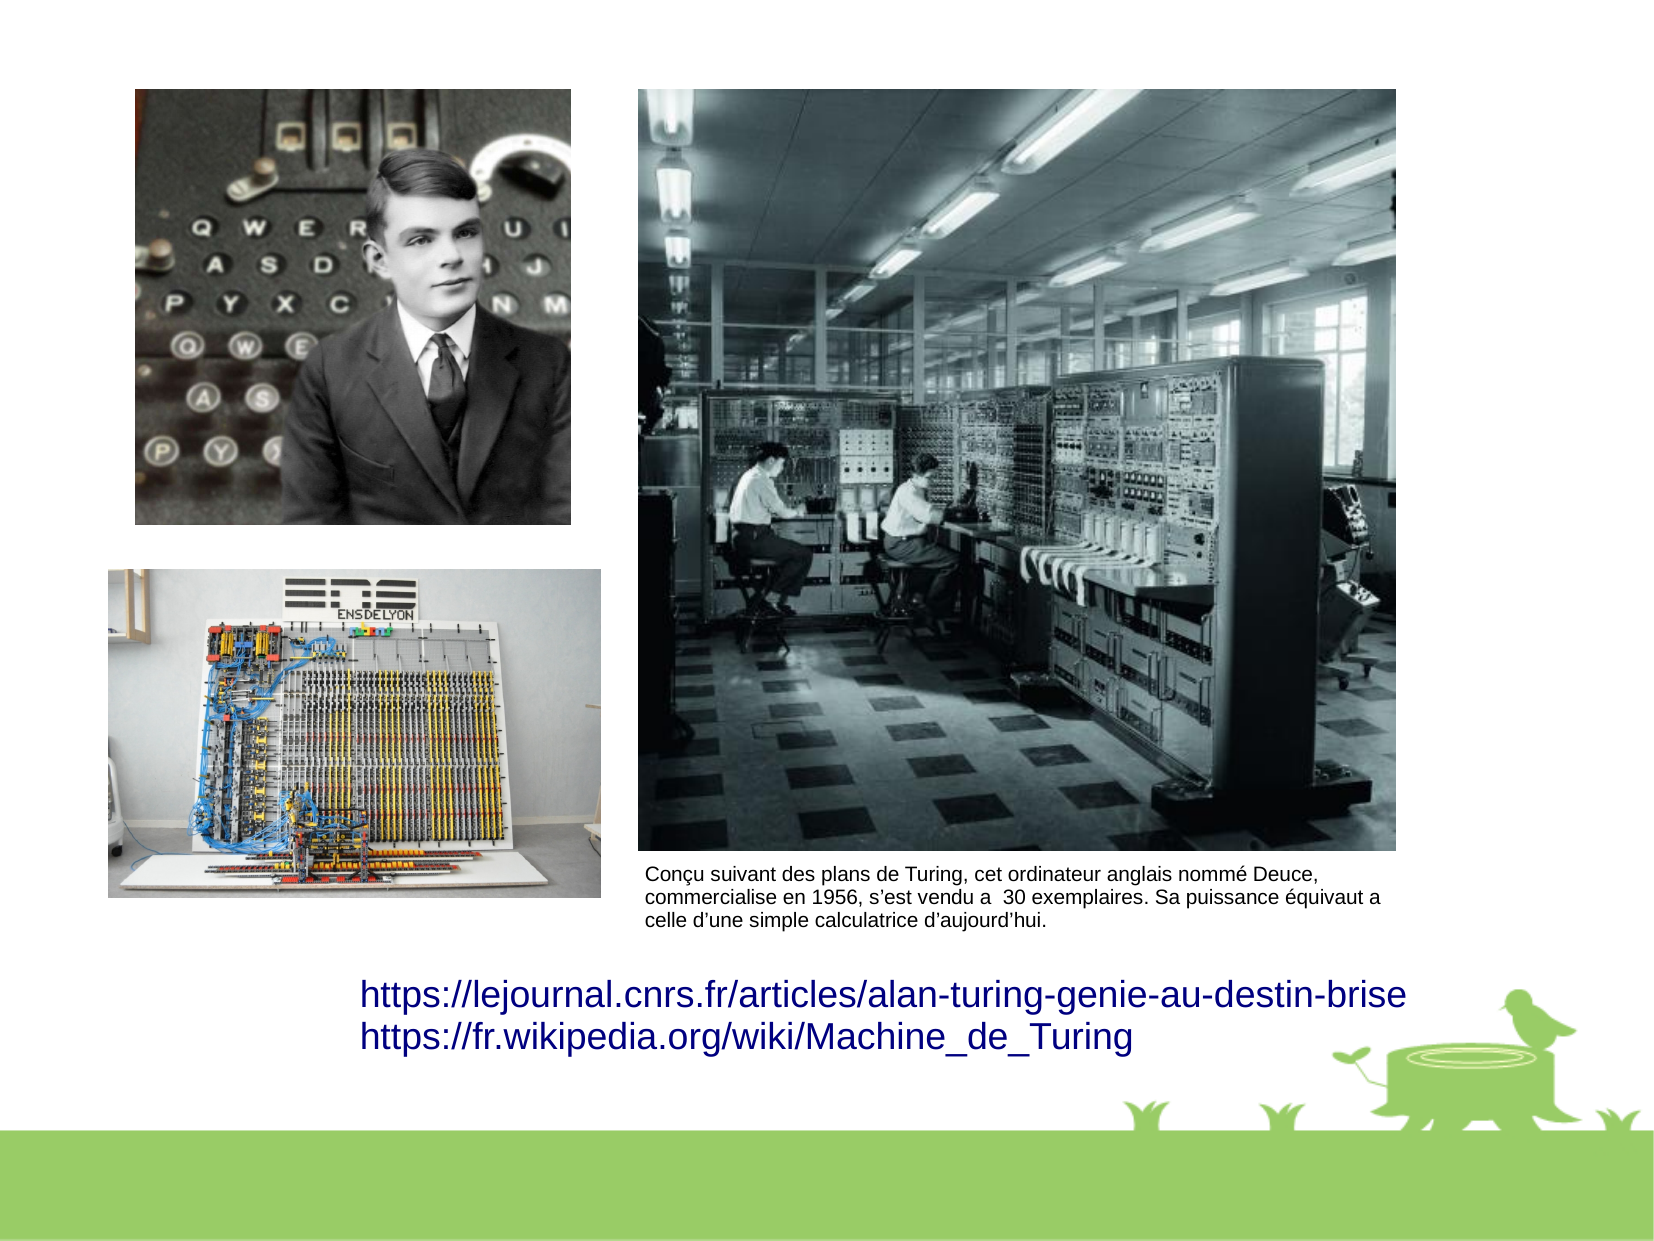

Conçu suivant des plans de Turing, cet ordinateur anglais nommé Deuce, commercialise en 1956, s’est vendu a  30 exemplaires. Sa puissance équivaut a  celle d’une simple calculatrice d’aujourd’hui.
https://lejournal.cnrs.fr/articles/alan-turing-genie-au-destin-brise
https://fr.wikipedia.org/wiki/Machine_de_Turing